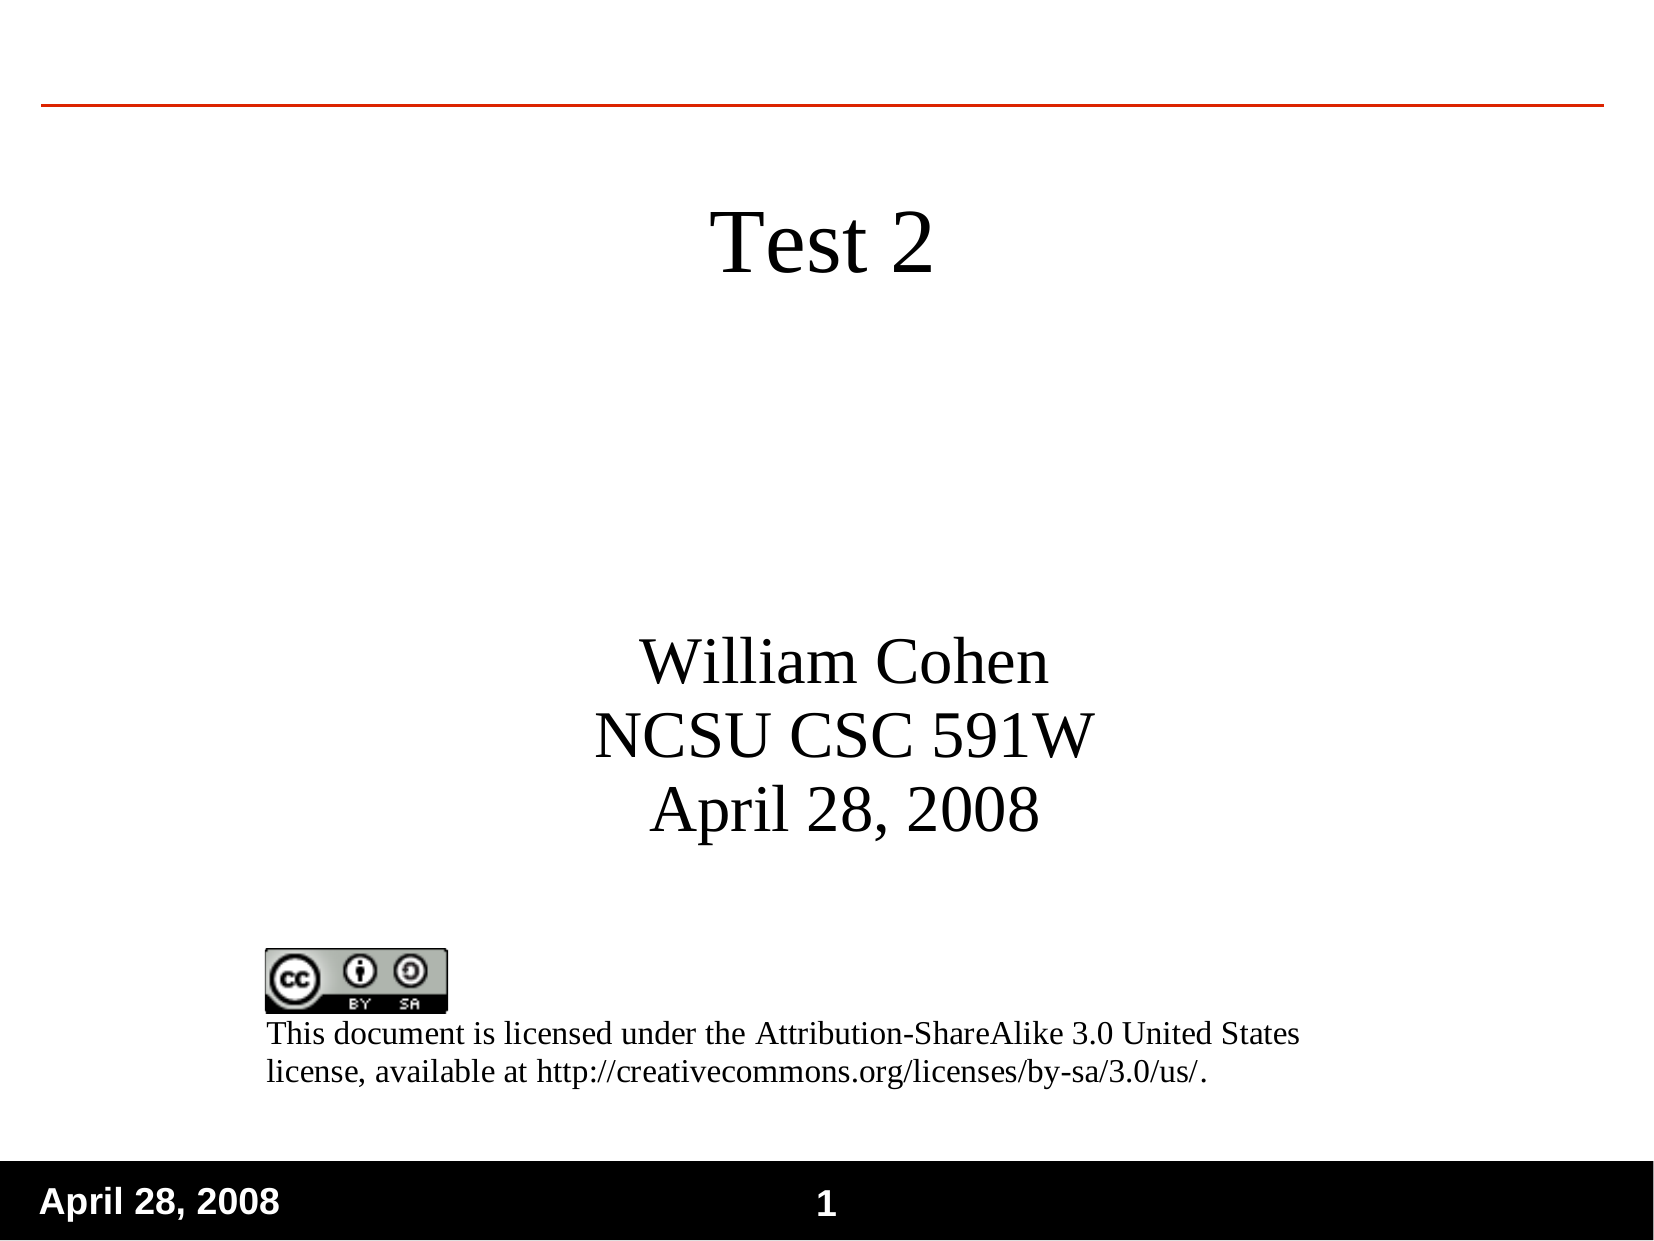

# Test 2
William Cohen
NCSU CSC 591W
April 28, 2008